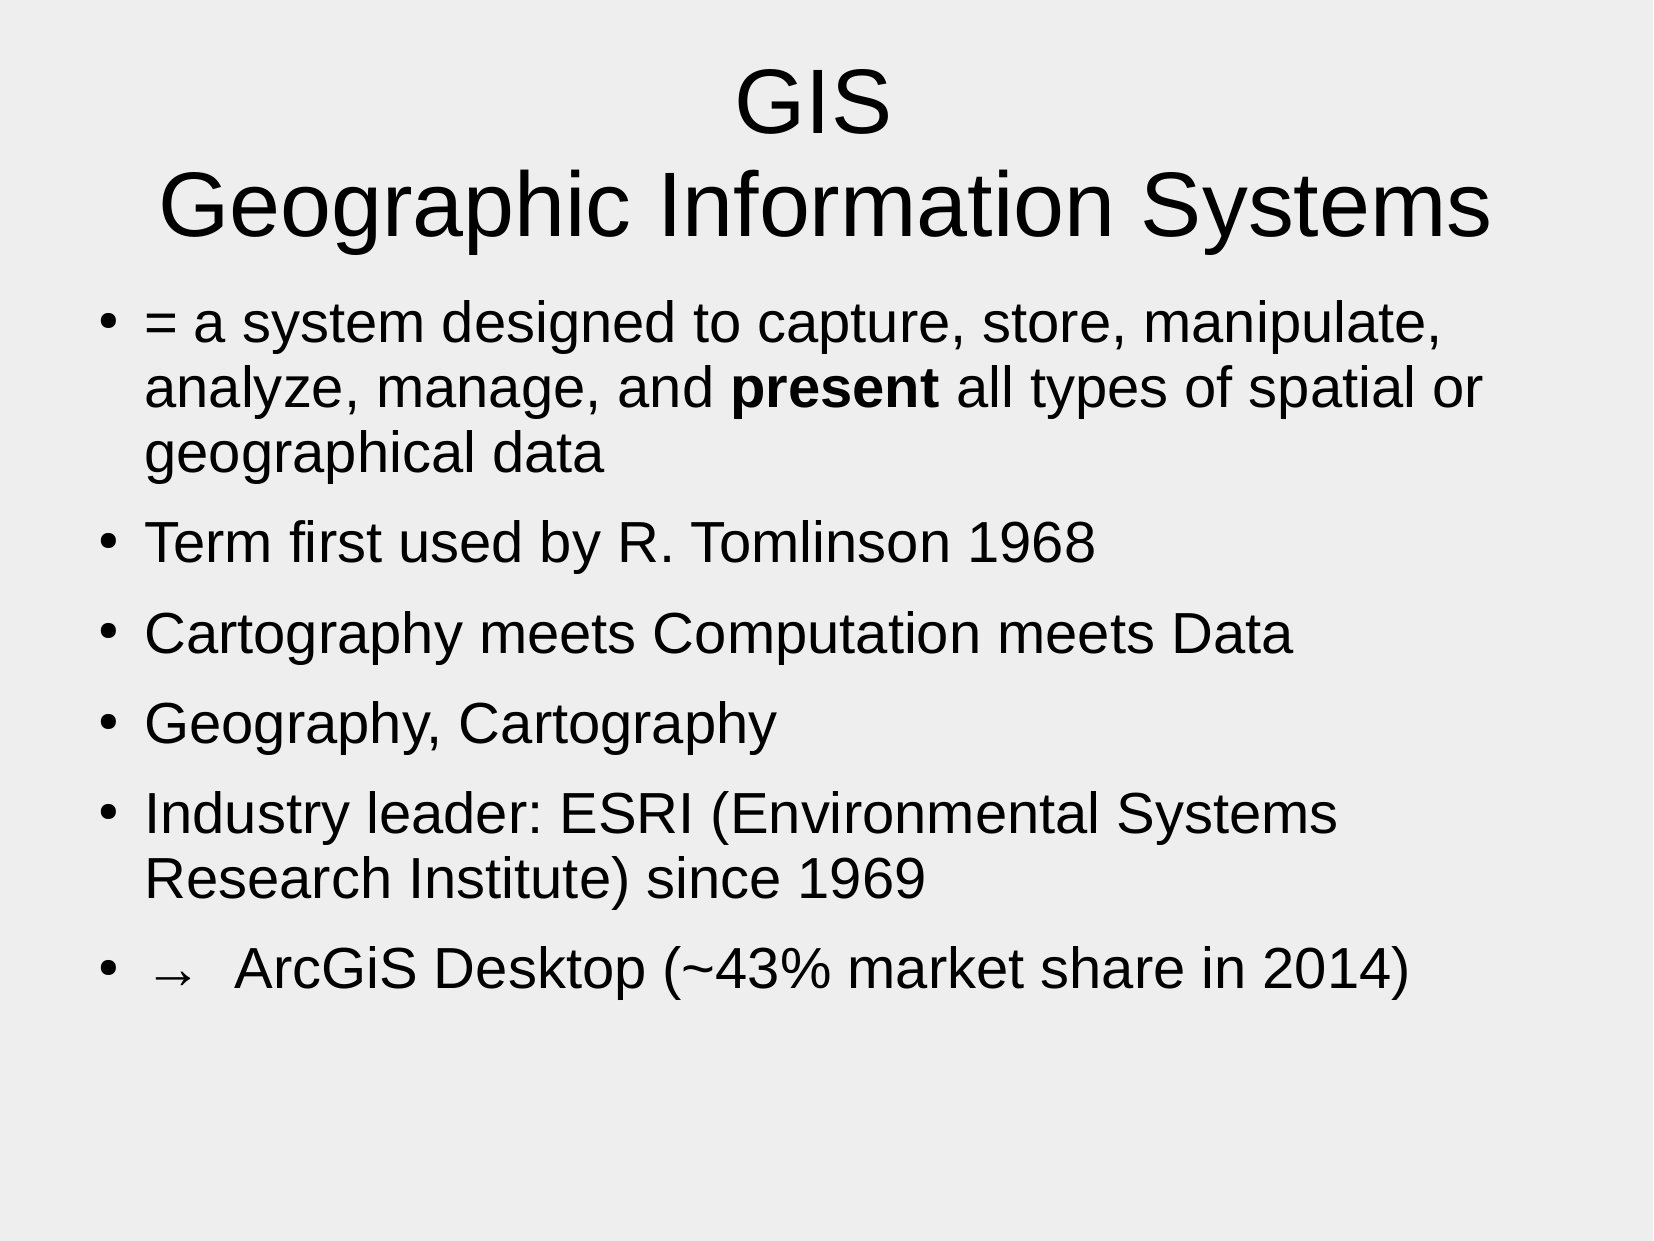

# GIS Geographic Information Systems
= a system designed to capture, store, manipulate, analyze, manage, and present all types of spatial or geographical data
Term first used by R. Tomlinson 1968
Cartography meets Computation meets Data
Geography, Cartography
Industry leader: ESRI (Environmental Systems Research Institute) since 1969
→ ArcGiS Desktop (~43% market share in 2014)